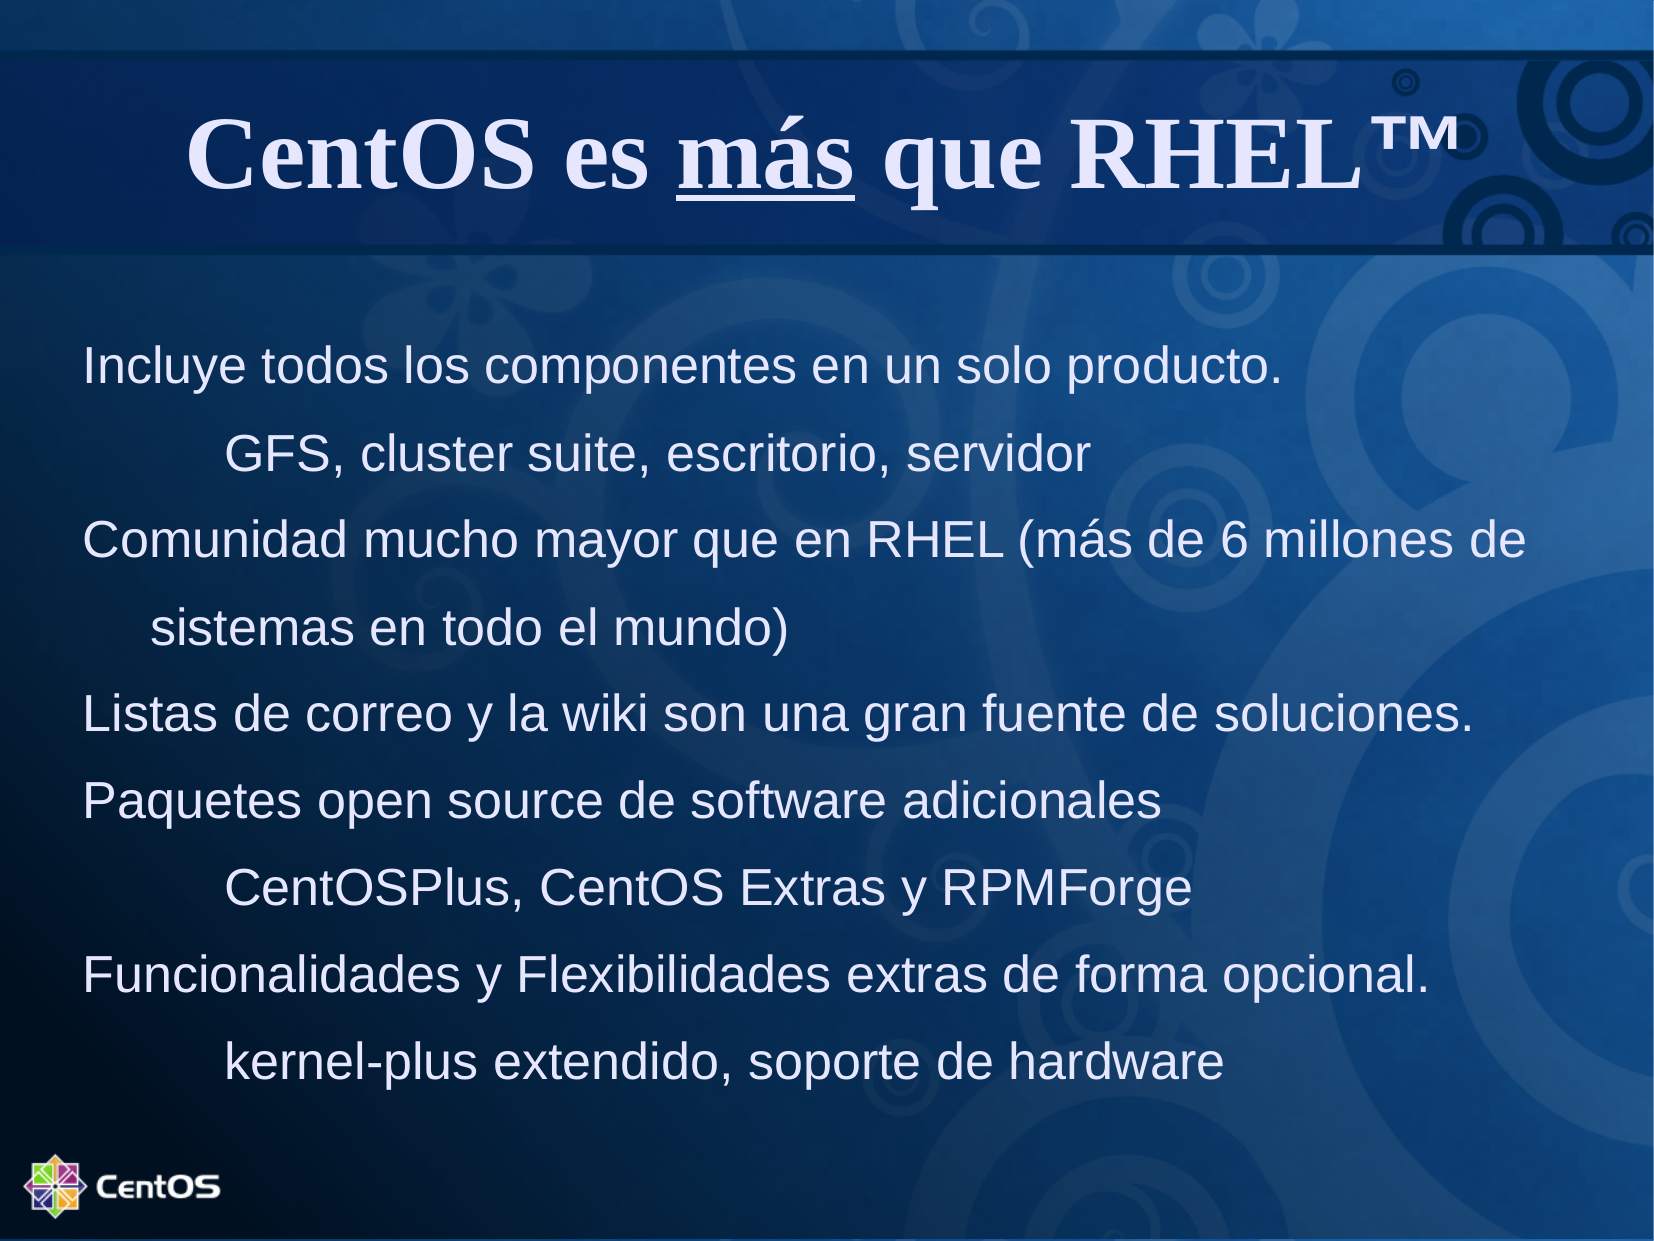

# CentOS es más que RHEL™
Incluye todos los componentes en un solo producto.
GFS, cluster suite, escritorio, servidor
Comunidad mucho mayor que en RHEL (más de 6 millones de sistemas en todo el mundo)
Listas de correo y la wiki son una gran fuente de soluciones.
Paquetes open source de software adicionales
CentOSPlus, CentOS Extras y RPMForge
Funcionalidades y Flexibilidades extras de forma opcional.
kernel-plus extendido, soporte de hardware